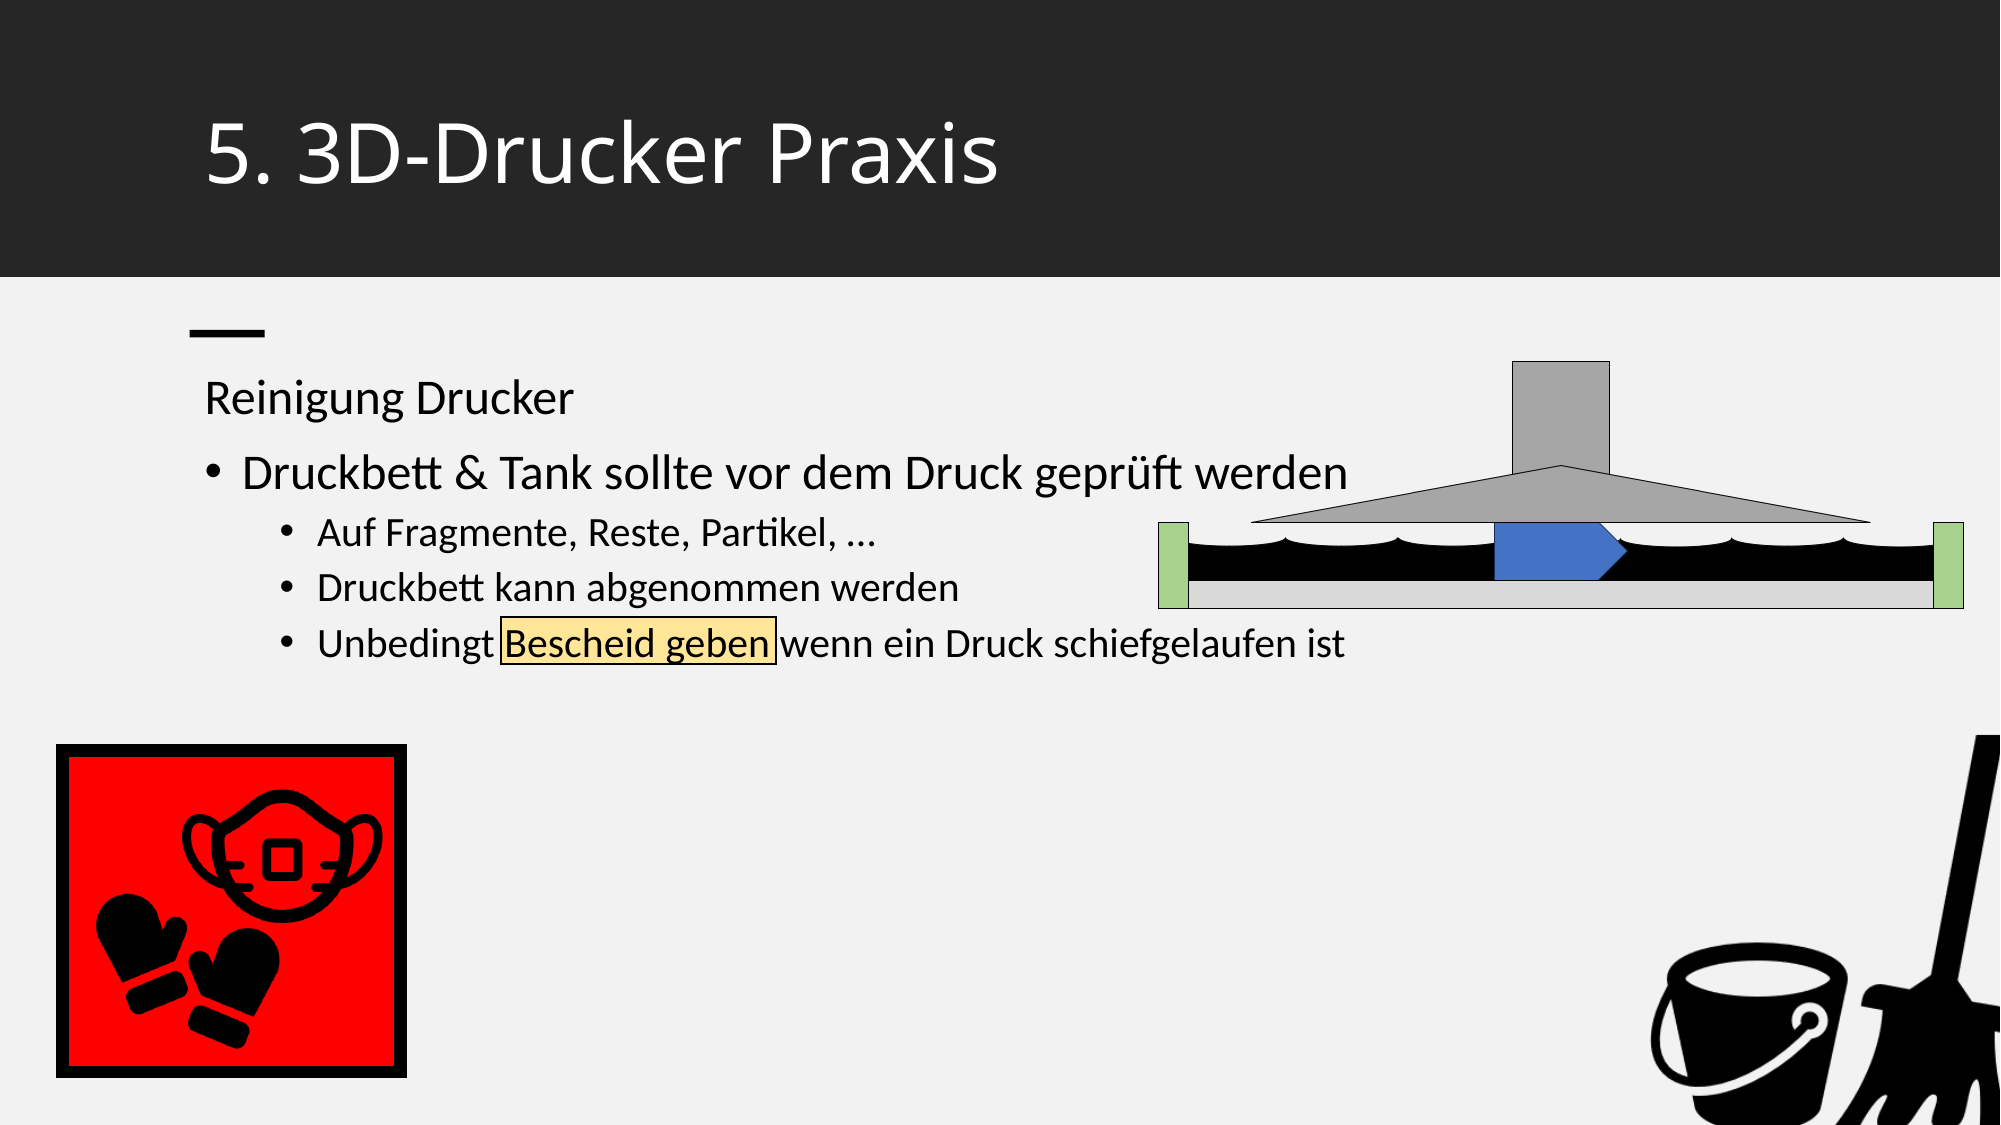

# 5. 3D-Drucker Praxis
Reinigung Drucker
Druckbett & Tank sollte vor dem Druck geprüft werden
Auf Fragmente, Reste, Partikel, …
Druckbett kann abgenommen werden
Unbedingt Bescheid geben wenn ein Druck schiefgelaufen ist